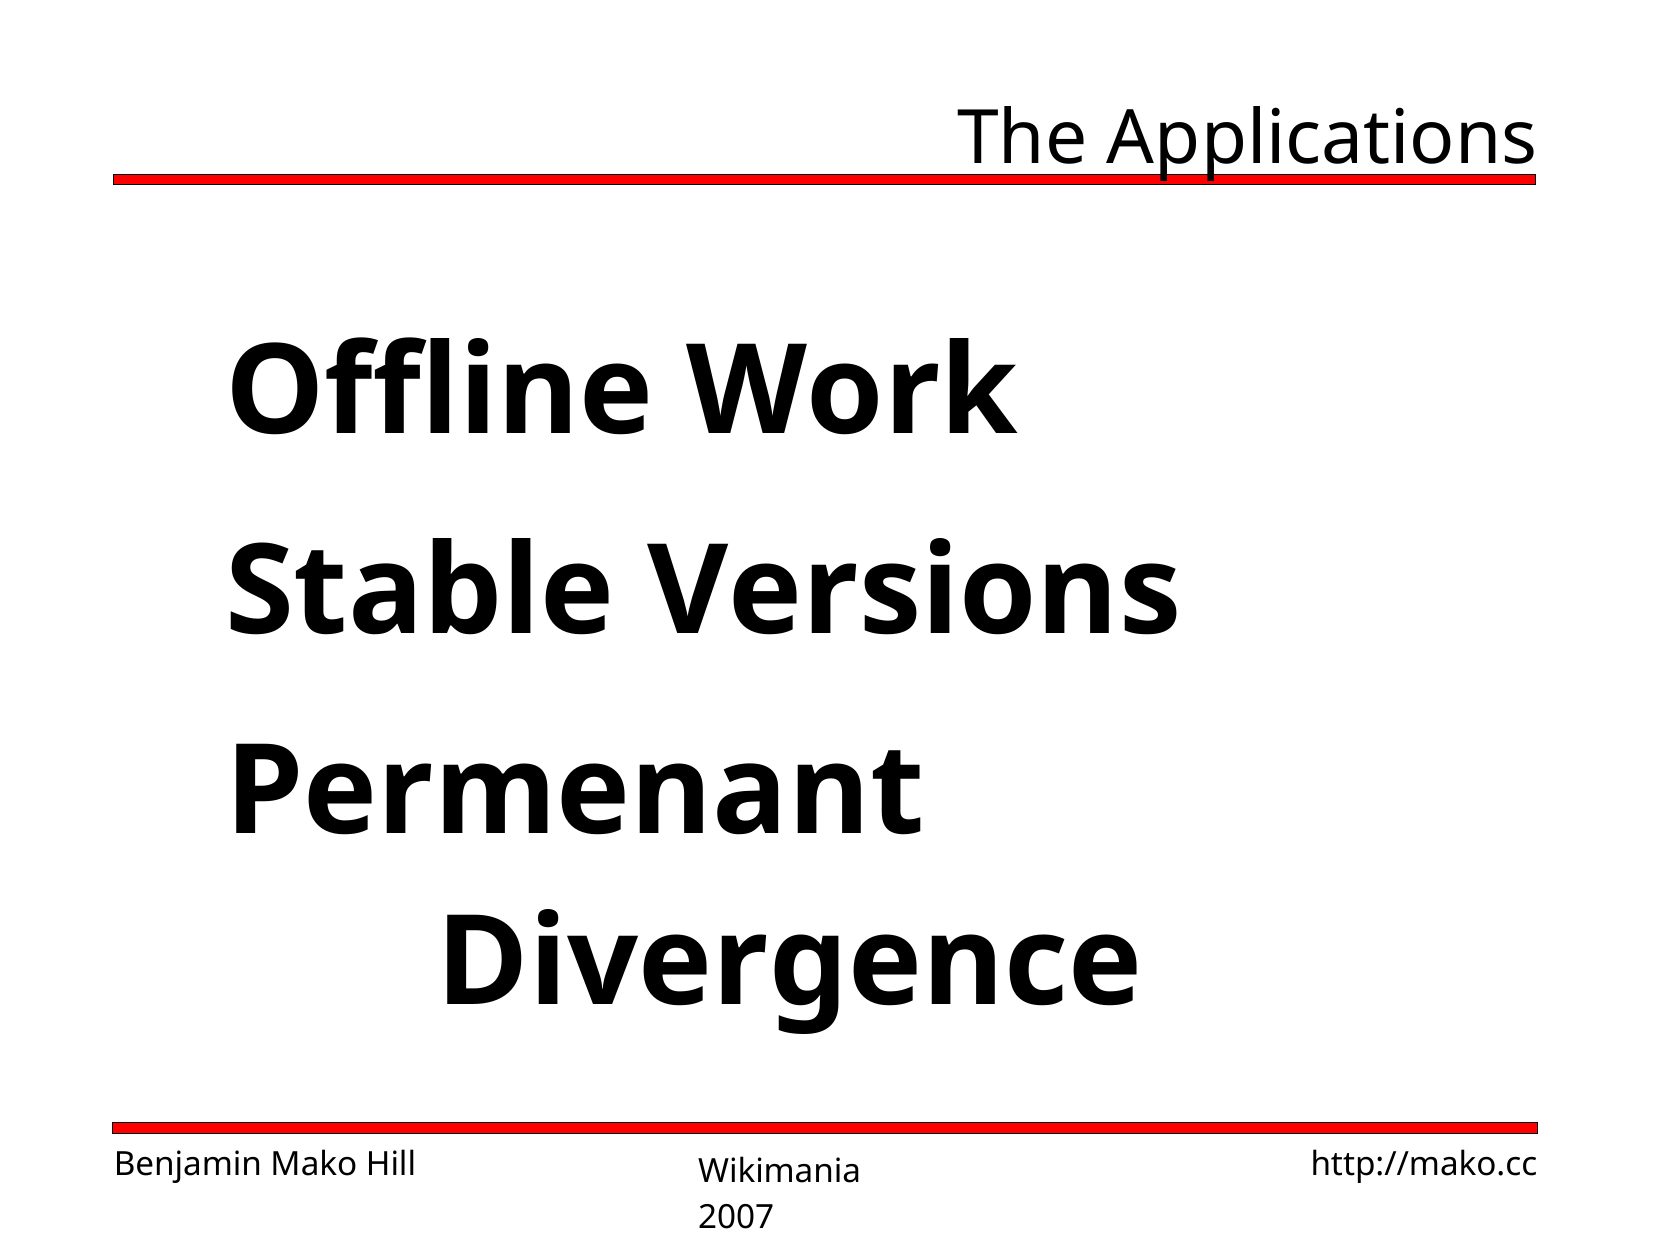

# The Applications
Offline Work
Stable Versions
Permenant Divergence